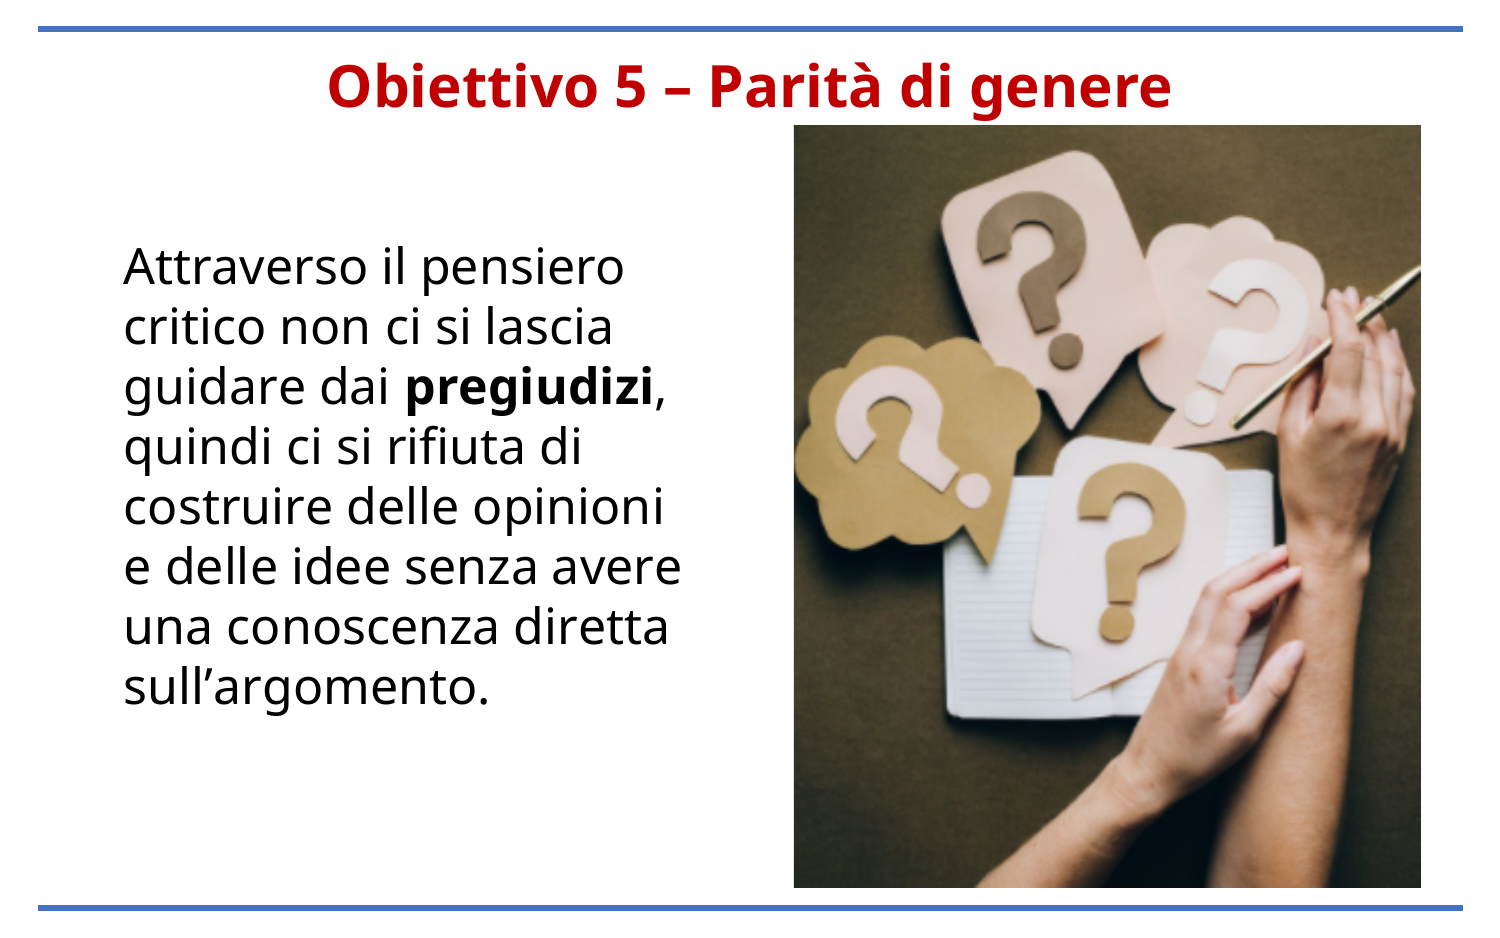

Obiettivo 5 – Parità di genere
Attraverso il pensiero critico non ci si lascia guidare dai pregiudizi, quindi ci si rifiuta di costruire delle opinioni e delle idee senza avere una conoscenza diretta sull’argomento.